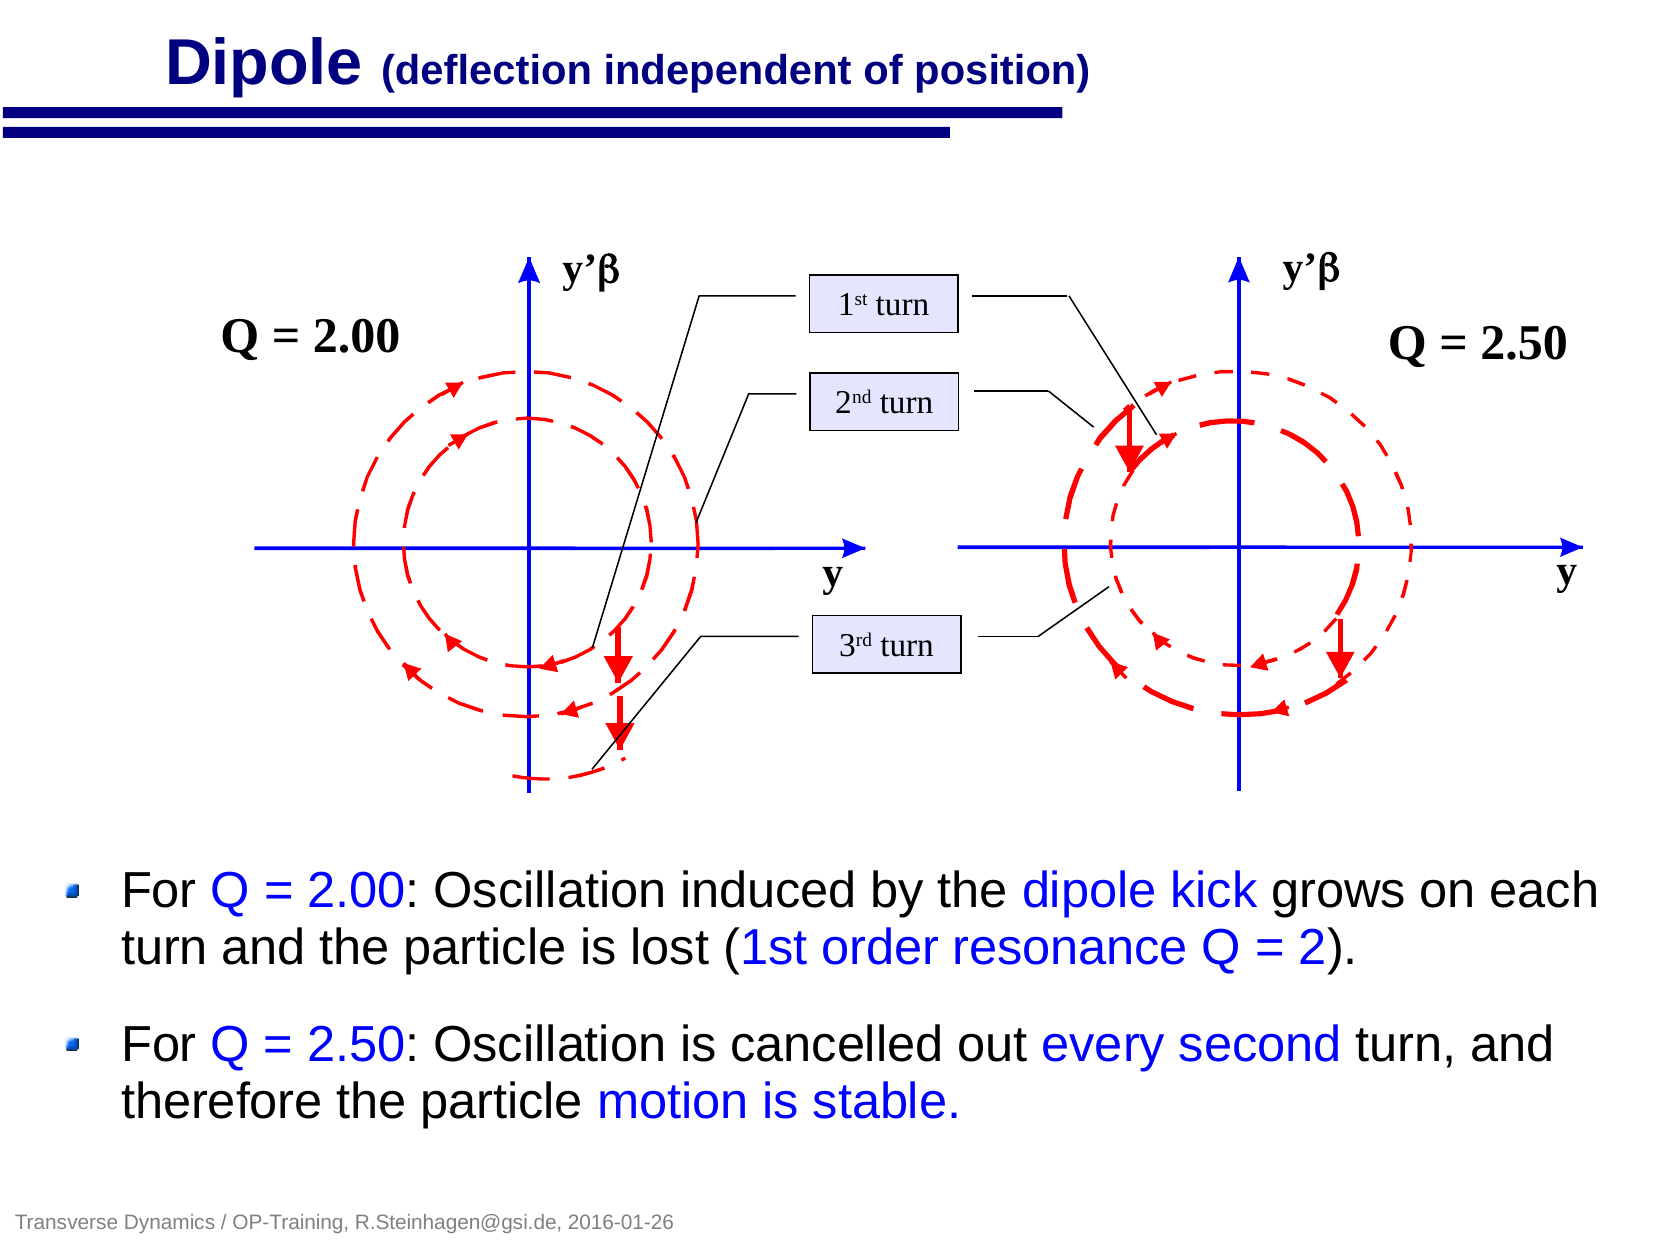

# Dipole (deflection independent of position)
y’b
Q = 2.50
y
y’b
Q = 2.00
y
1st turn
2nd turn
3rd turn
For Q = 2.00: Oscillation induced by the dipole kick grows on each turn and the particle is lost (1st order resonance Q = 2).
For Q = 2.50: Oscillation is cancelled out every second turn, and therefore the particle motion is stable.